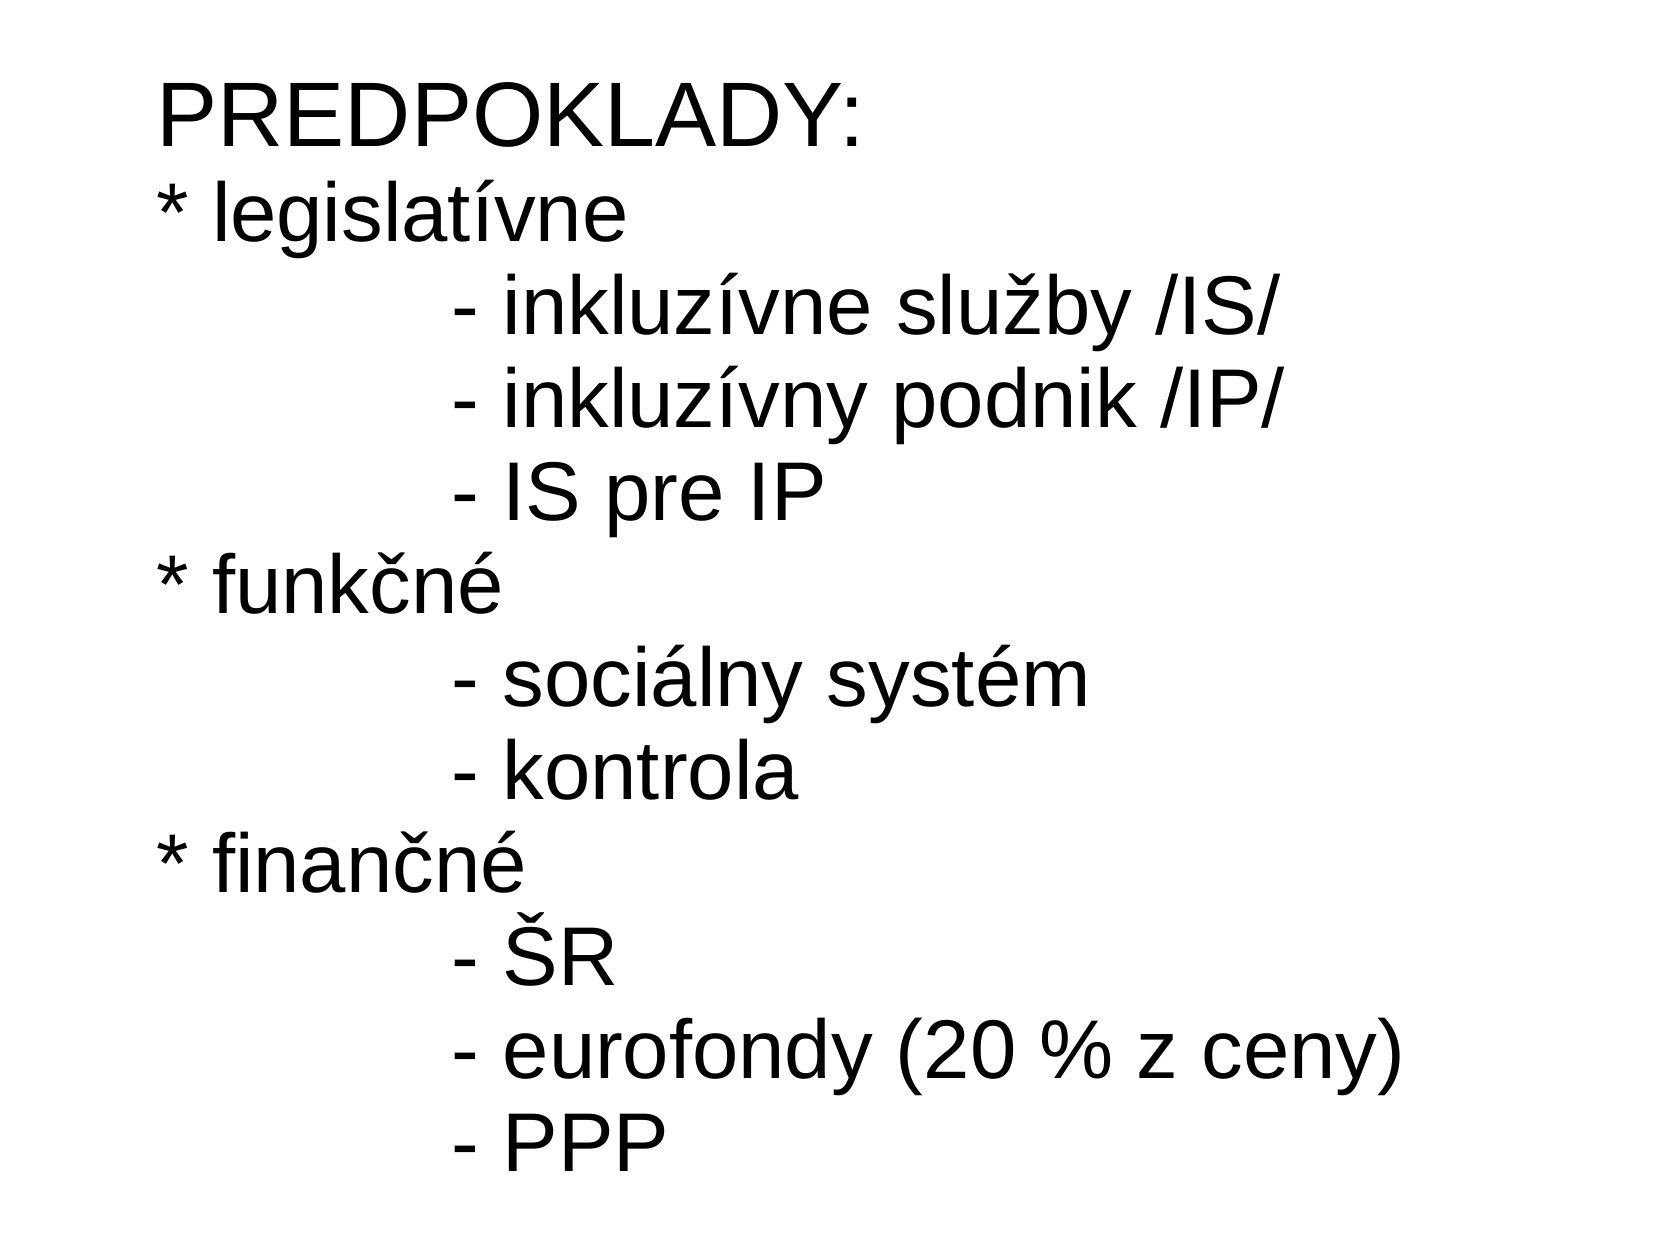

PREDPOKLADY:
* legislatívne
				- inkluzívne služby /IS/
				- inkluzívny podnik /IP/
				- IS pre IP
* funkčné
				- sociálny systém
				- kontrola
* finančné
				- ŠR
				- eurofondy (20 % z ceny)
				- PPP
#